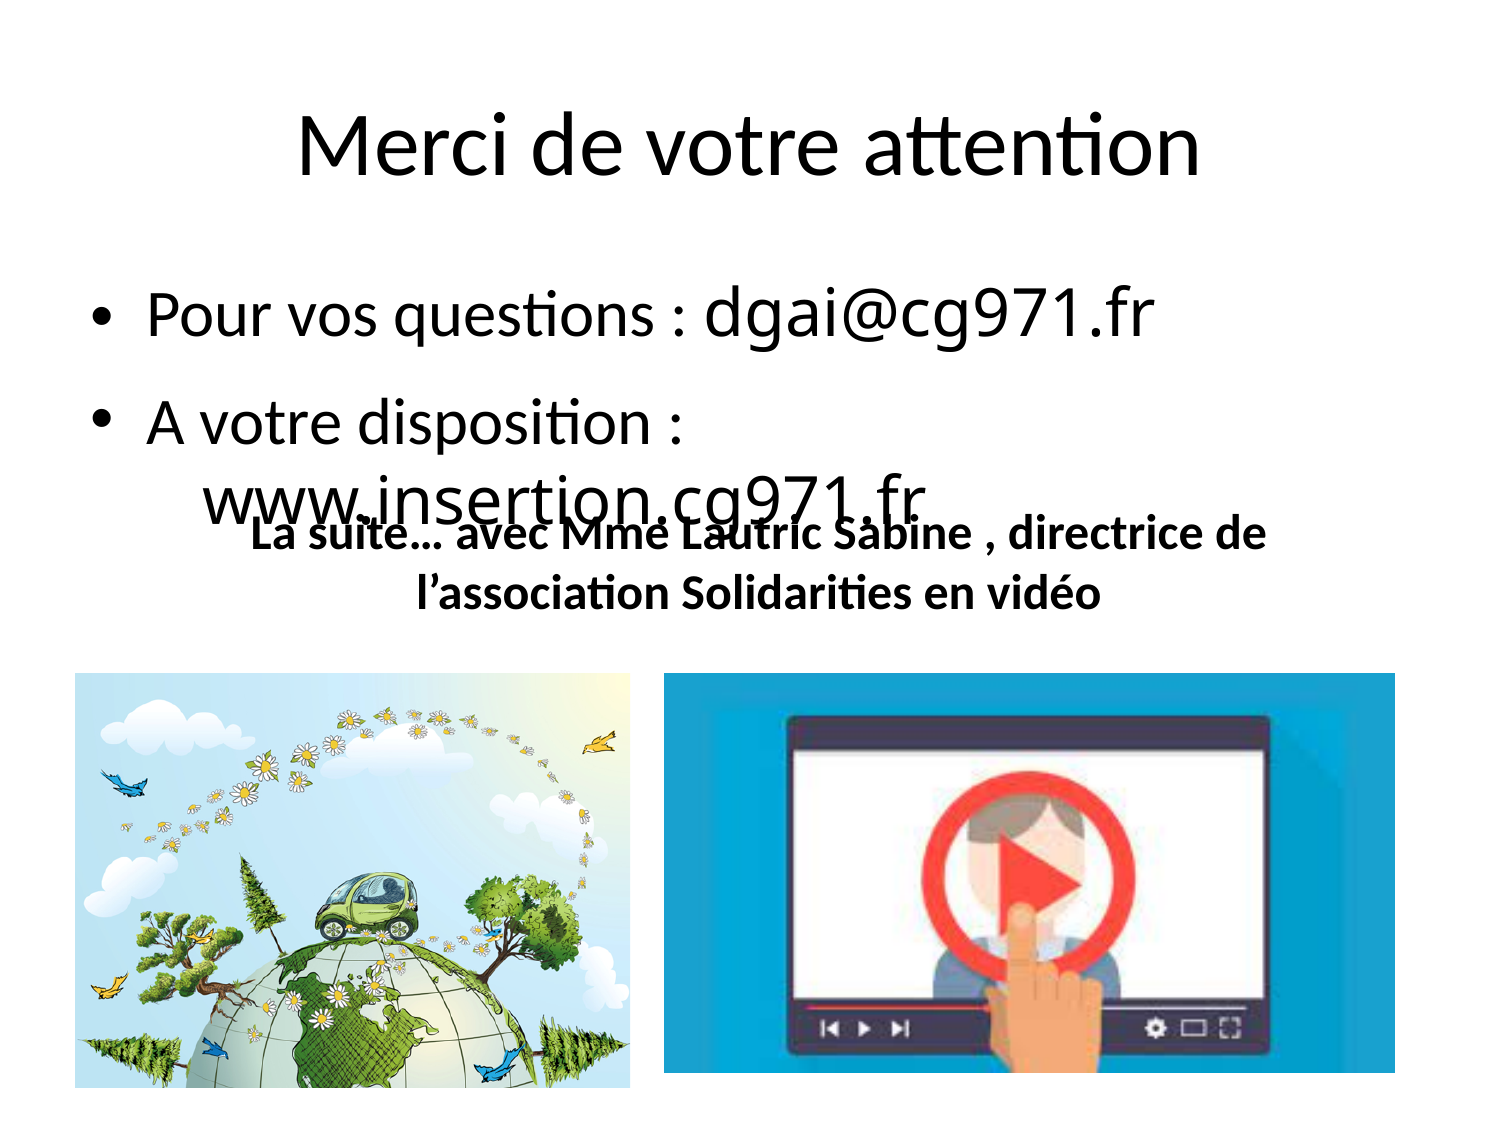

# Merci de votre attention
Pour vos questions : dgai@cg971.fr
A votre disposition : www.insertion.cg971.fr
La suite… avec Mme Lautric Sabine , directrice de l’association Solidarities en vidéo